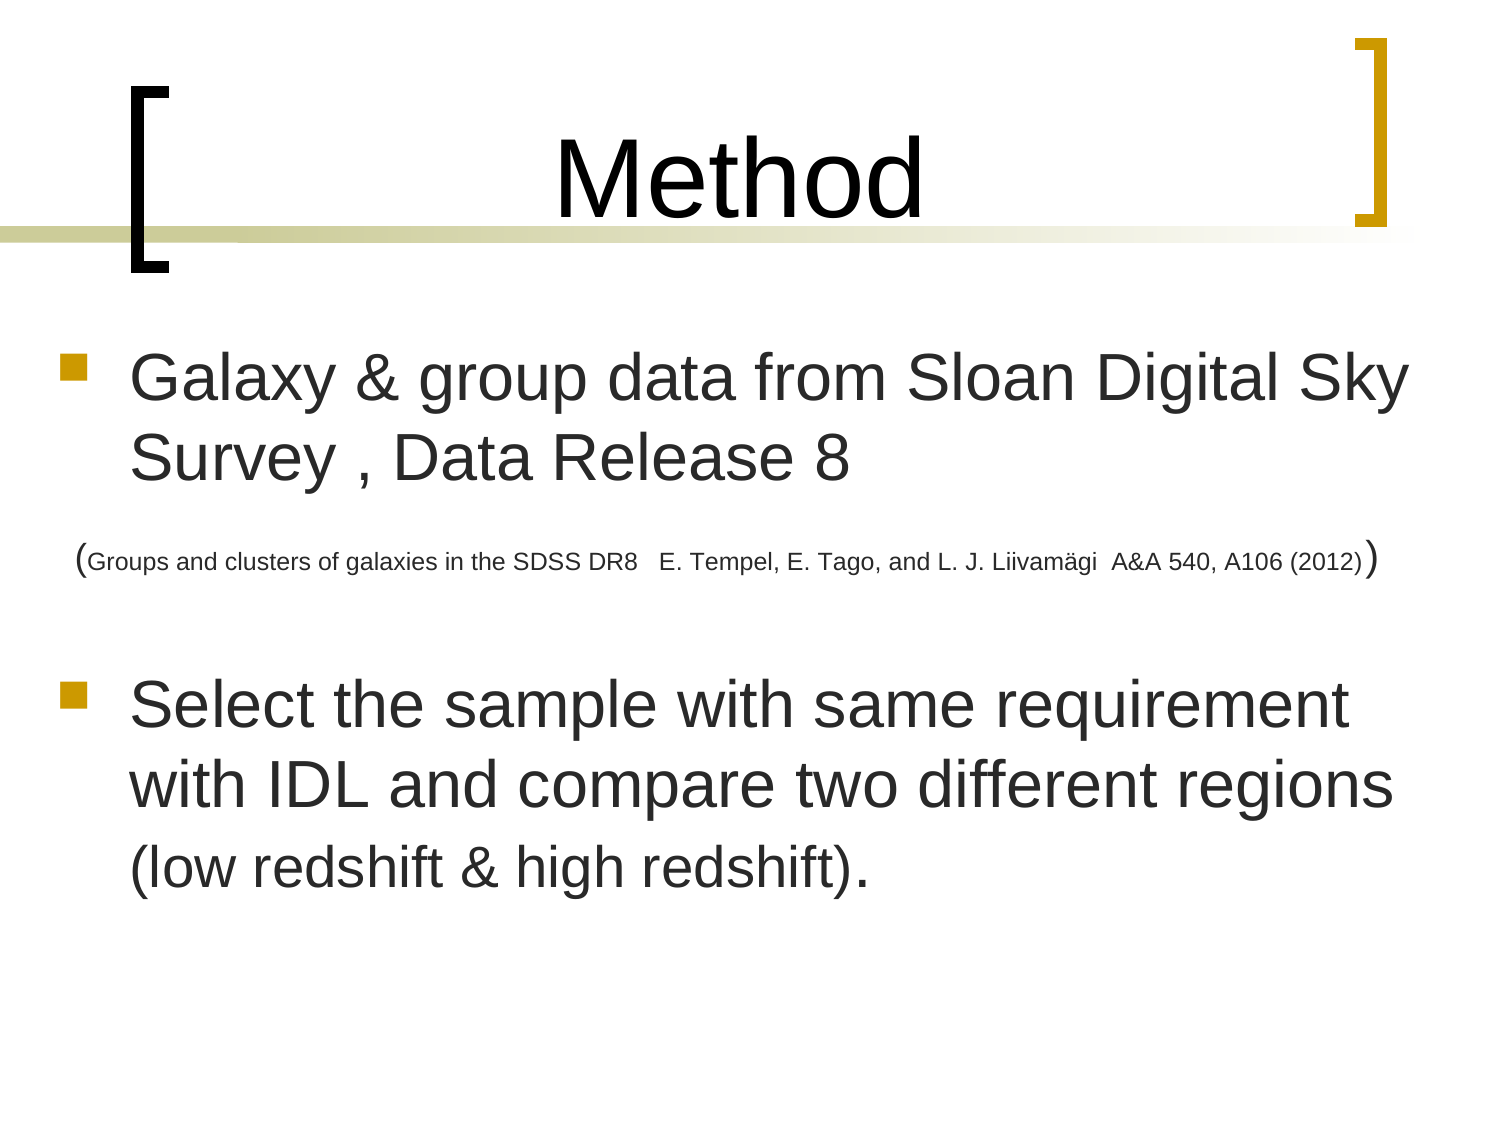

# Method
Galaxy & group data from Sloan Digital Sky Survey , Data Release 8
 (Groups and clusters of galaxies in the SDSS DR8 E. Tempel, E. Tago, and L. J. Liivamägi A&A 540, A106 (2012))
Select the sample with same requirement with IDL and compare two different regions (low redshift & high redshift).